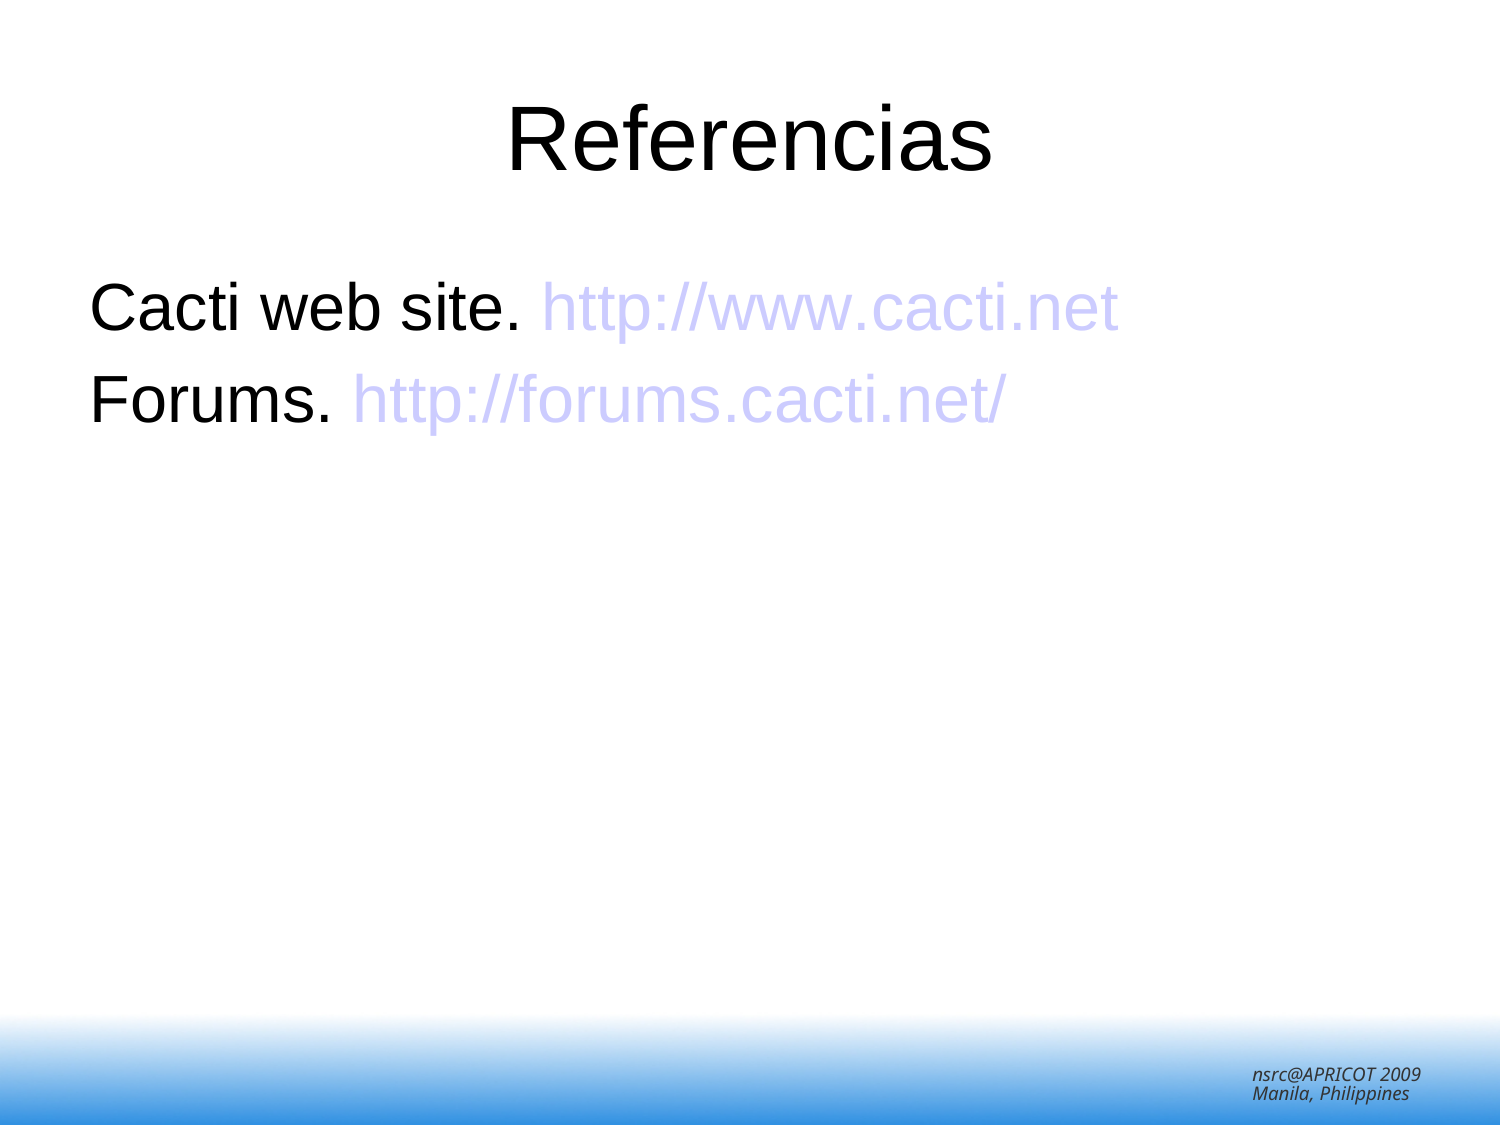

# Referencias
Cacti web site. http://www.cacti.net
Forums. http://forums.cacti.net/